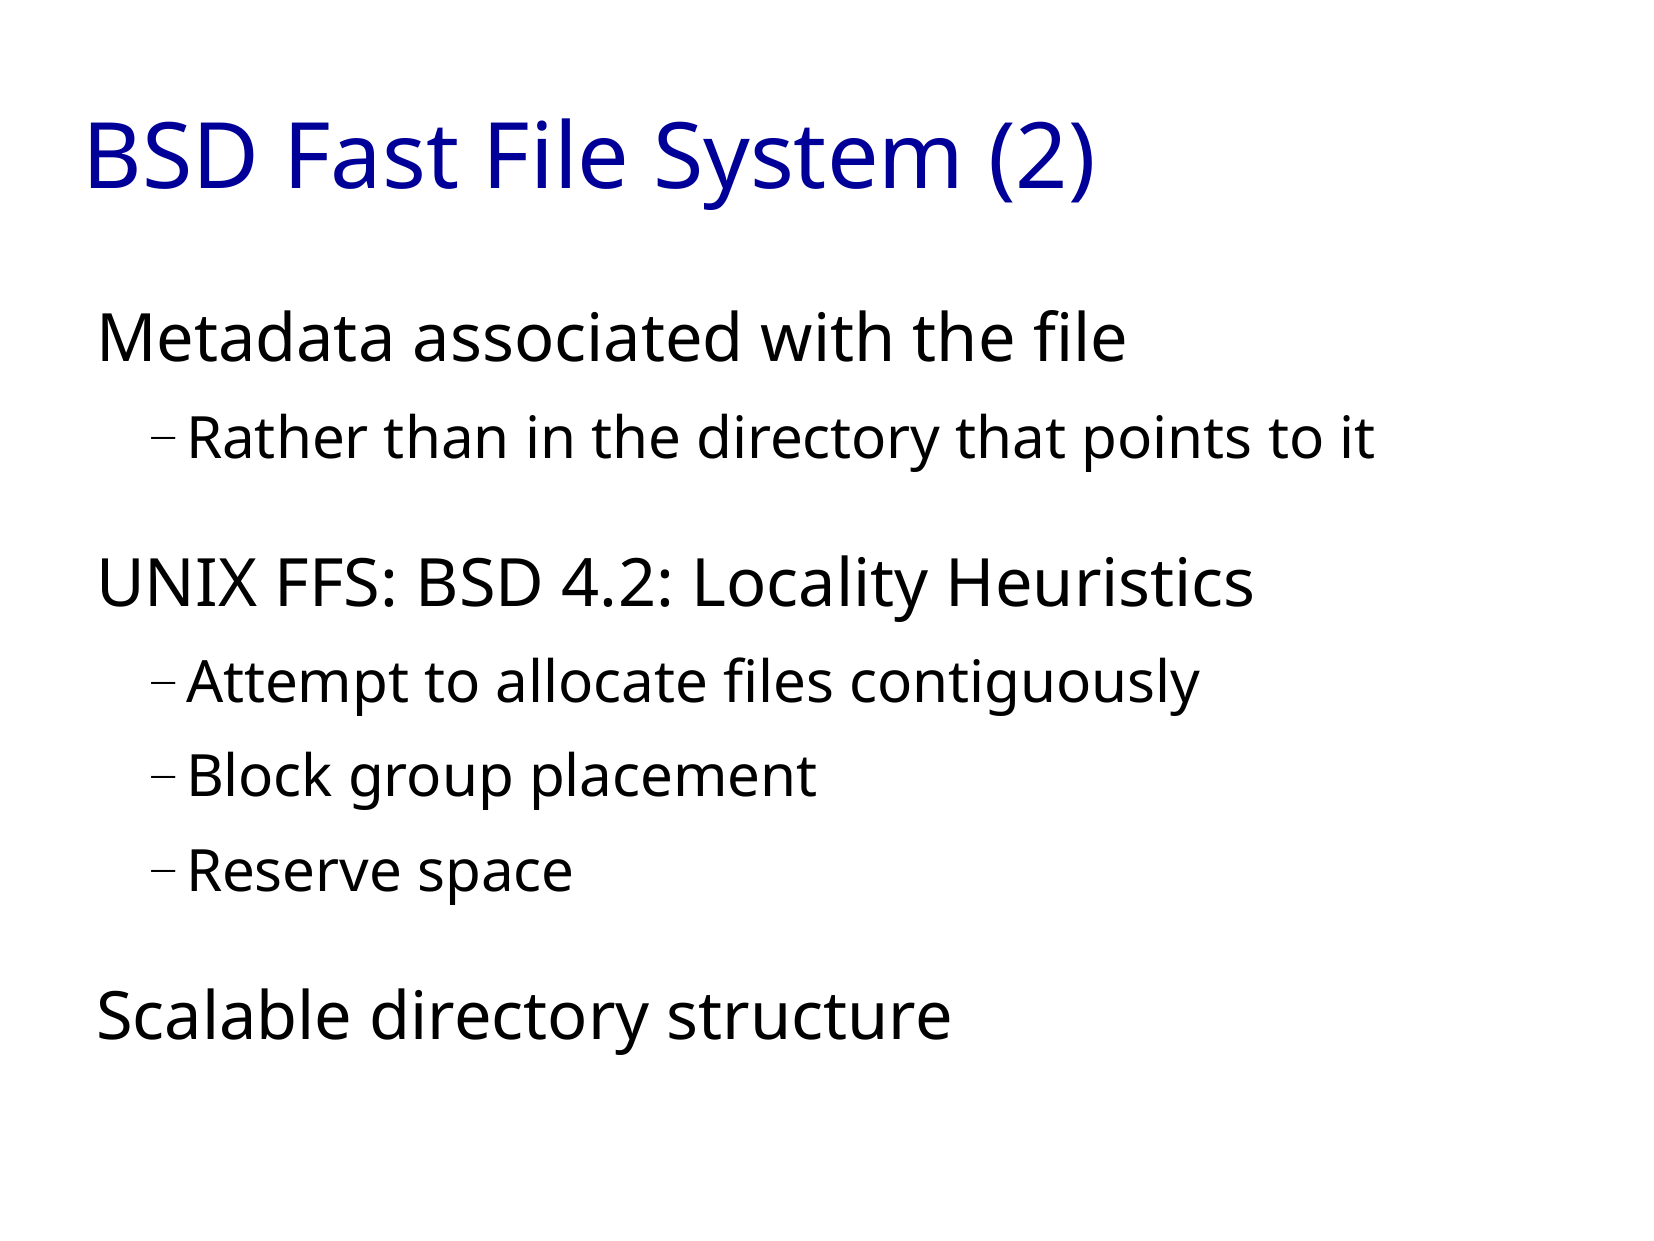

# BSD Fast File System (2)
Metadata associated with the file
Rather than in the directory that points to it
UNIX FFS: BSD 4.2: Locality Heuristics
Attempt to allocate files contiguously
Block group placement
Reserve space
Scalable directory structure